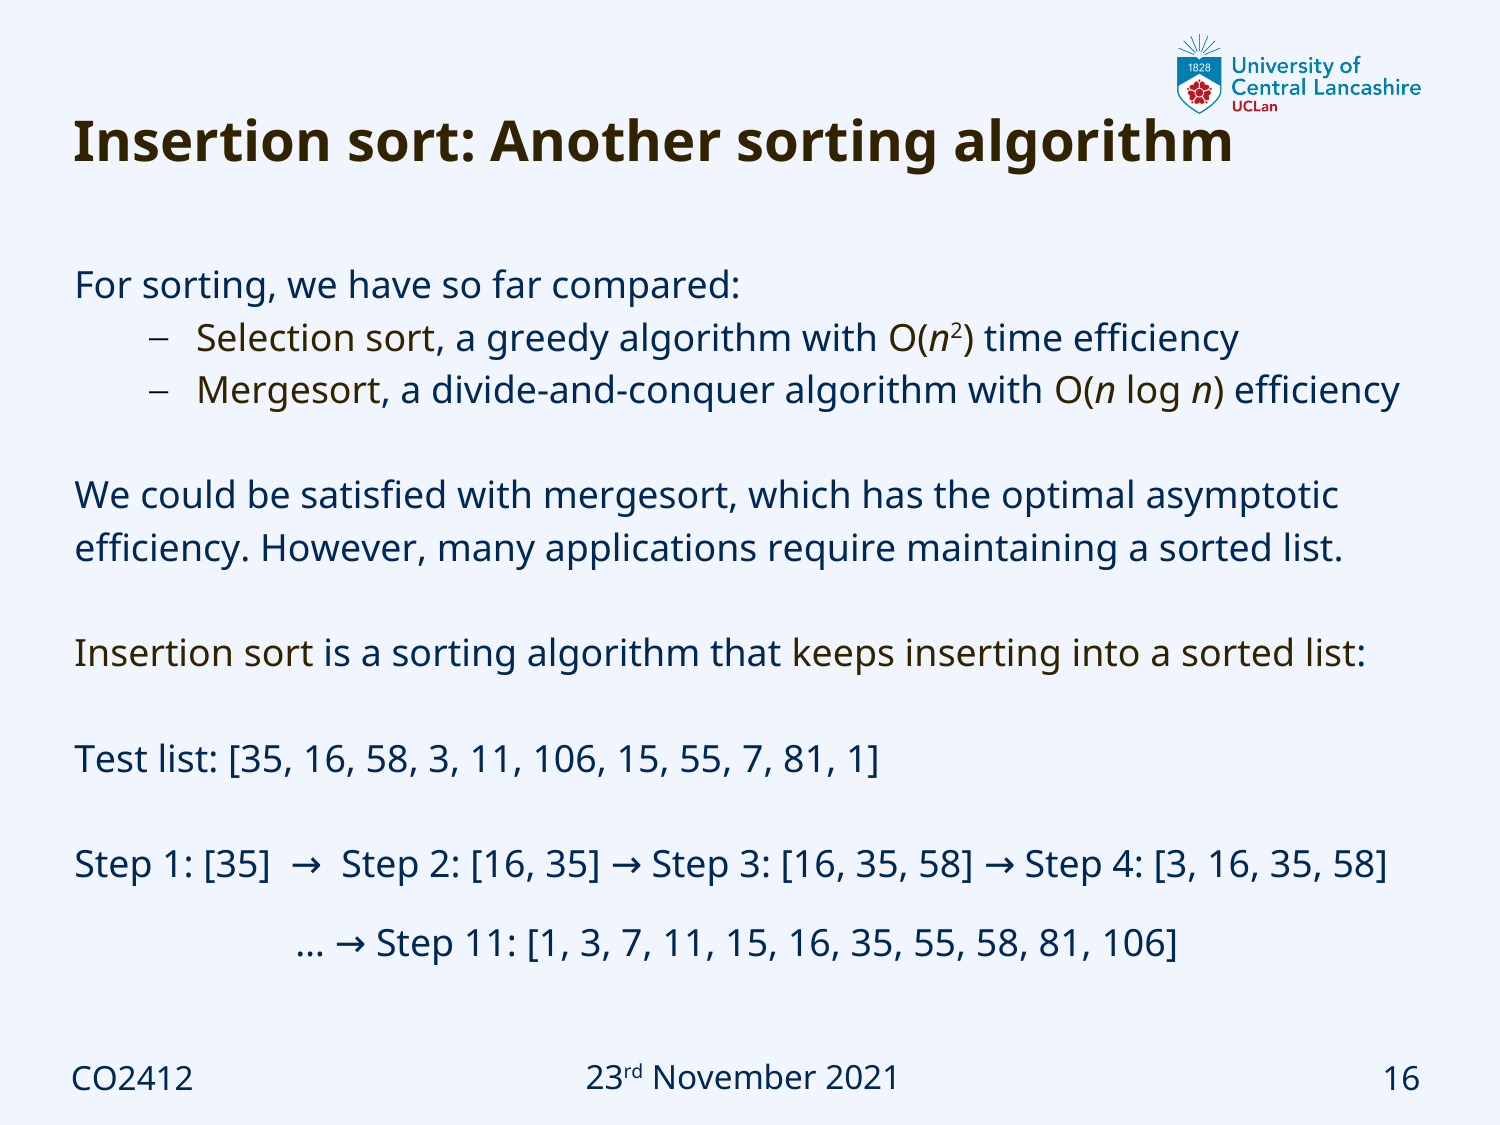

# Insertion sort: Another sorting algorithm
For sorting, we have so far compared:
Selection sort, a greedy algorithm with O(n2) time efficiency
Mergesort, a divide-and-conquer algorithm with O(n log n) efficiency
We could be satisfied with mergesort, which has the optimal asymptotic efficiency. However, many applications require maintaining a sorted list.
Insertion sort is a sorting algorithm that keeps inserting into a sorted list:
Test list: [35, 16, 58, 3, 11, 106, 15, 55, 7, 81, 1]
Step 1: [35] → Step 2: [16, 35] → Step 3: [16, 35, 58] → Step 4: [3, 16, 35, 58]
			… → Step 11: [1, 3, 7, 11, 15, 16, 35, 55, 58, 81, 106]